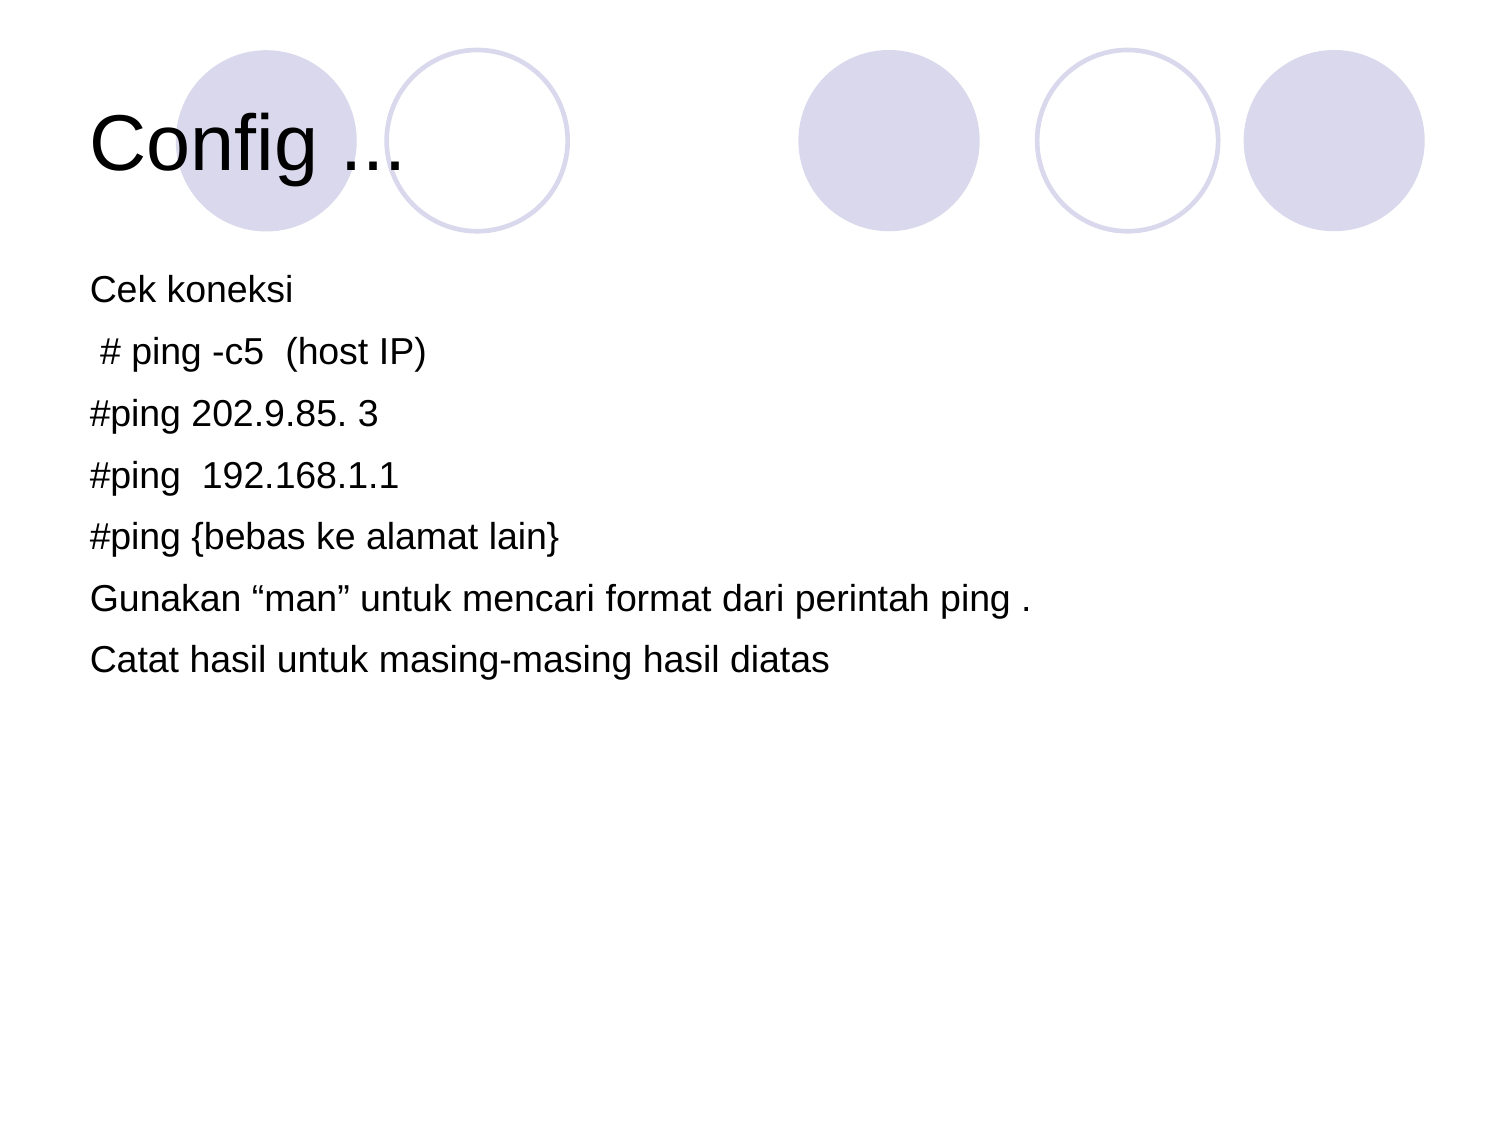

# Config ...
Cek koneksi
 # ping -c5 (host IP)
#ping 202.9.85. 3
#ping 192.168.1.1
#ping {bebas ke alamat lain}
Gunakan “man” untuk mencari format dari perintah ping .
Catat hasil untuk masing-masing hasil diatas